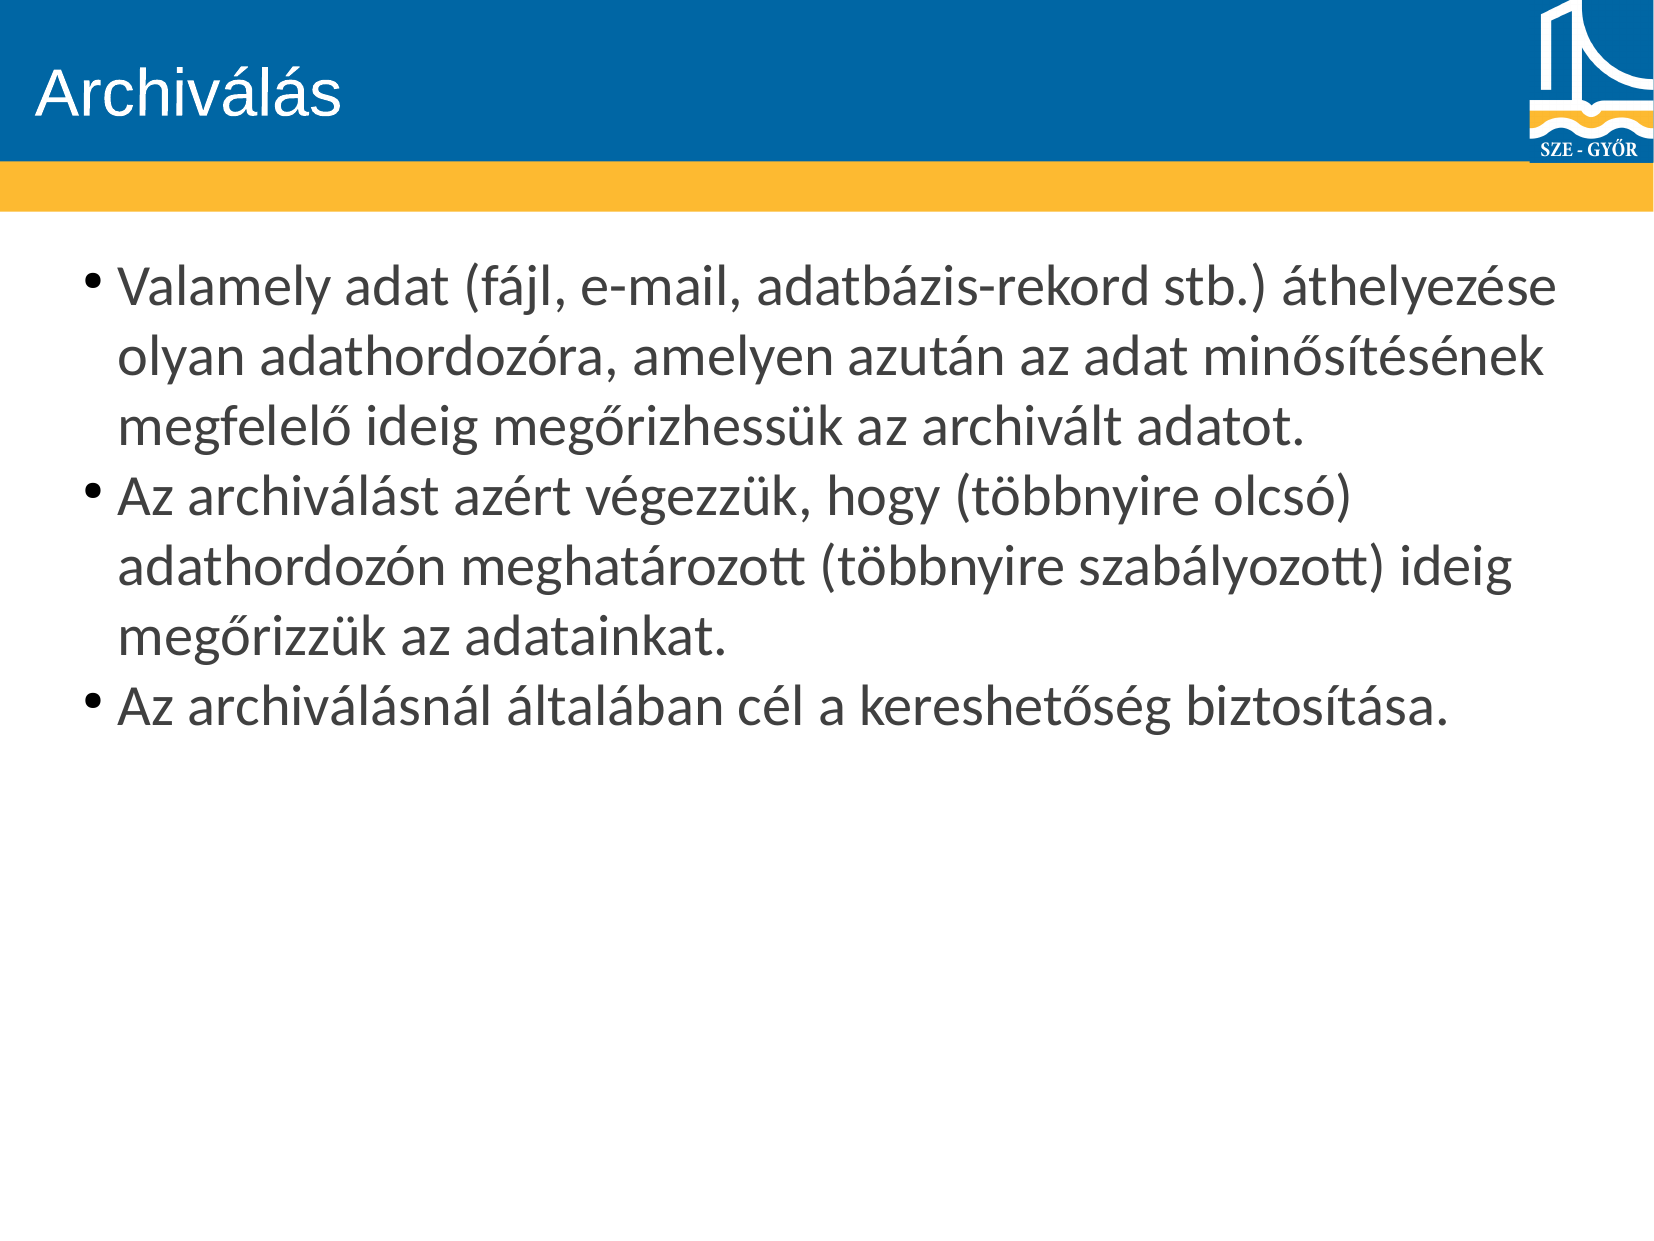

Archiválás
Valamely adat (fájl, e-mail, adatbázis-rekord stb.) áthelyezése olyan adathordozóra, amelyen azután az adat minősítésének megfelelő ideig megőrizhessük az archivált adatot.
Az archiválást azért végezzük, hogy (többnyire olcsó) adathordozón meghatározott (többnyire szabályozott) ideig megőrizzük az adatainkat.
Az archiválásnál általában cél a kereshetőség biztosítása.